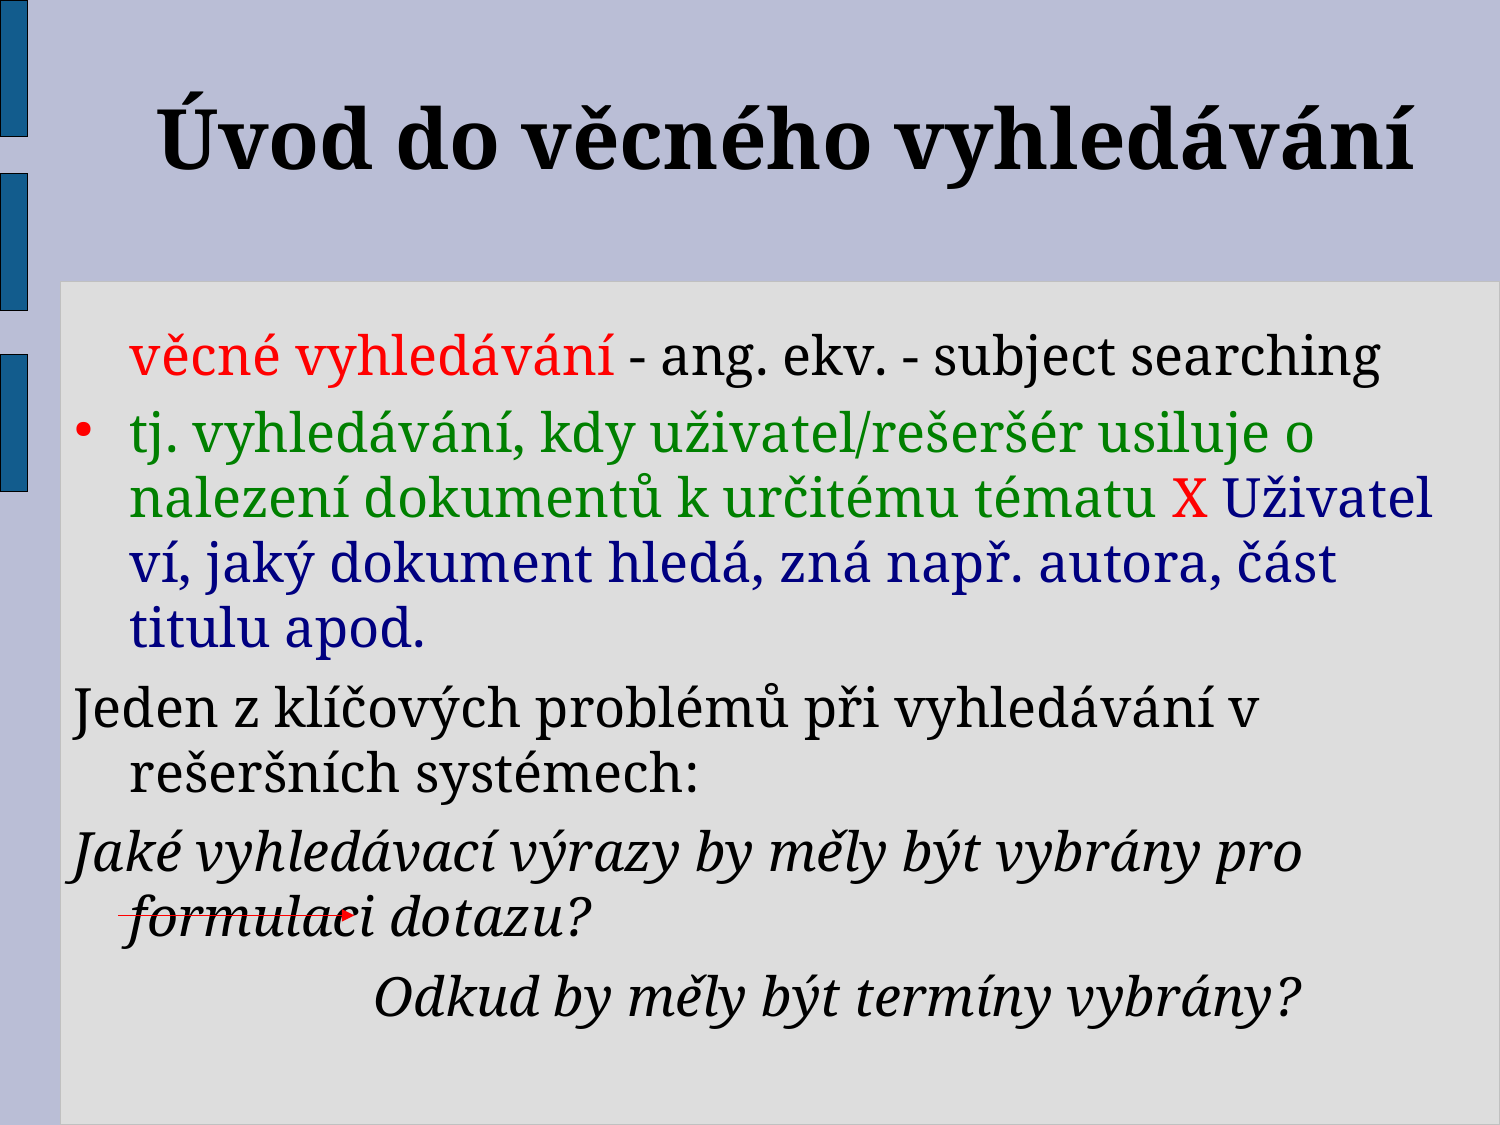

# Úvod do věcného vyhledávání
věcné vyhledávání - ang. ekv. - subject searching
tj. vyhledávání, kdy uživatel/rešeršér usiluje o nalezení dokumentů k určitému tématu X Uživatel ví, jaký dokument hledá, zná např. autora, část titulu apod.
Jeden z klíčových problémů při vyhledávání v rešeršních systémech:
Jaké vyhledávací výrazy by měly být vybrány pro formulaci dotazu?
			Odkud by měly být termíny vybrány?